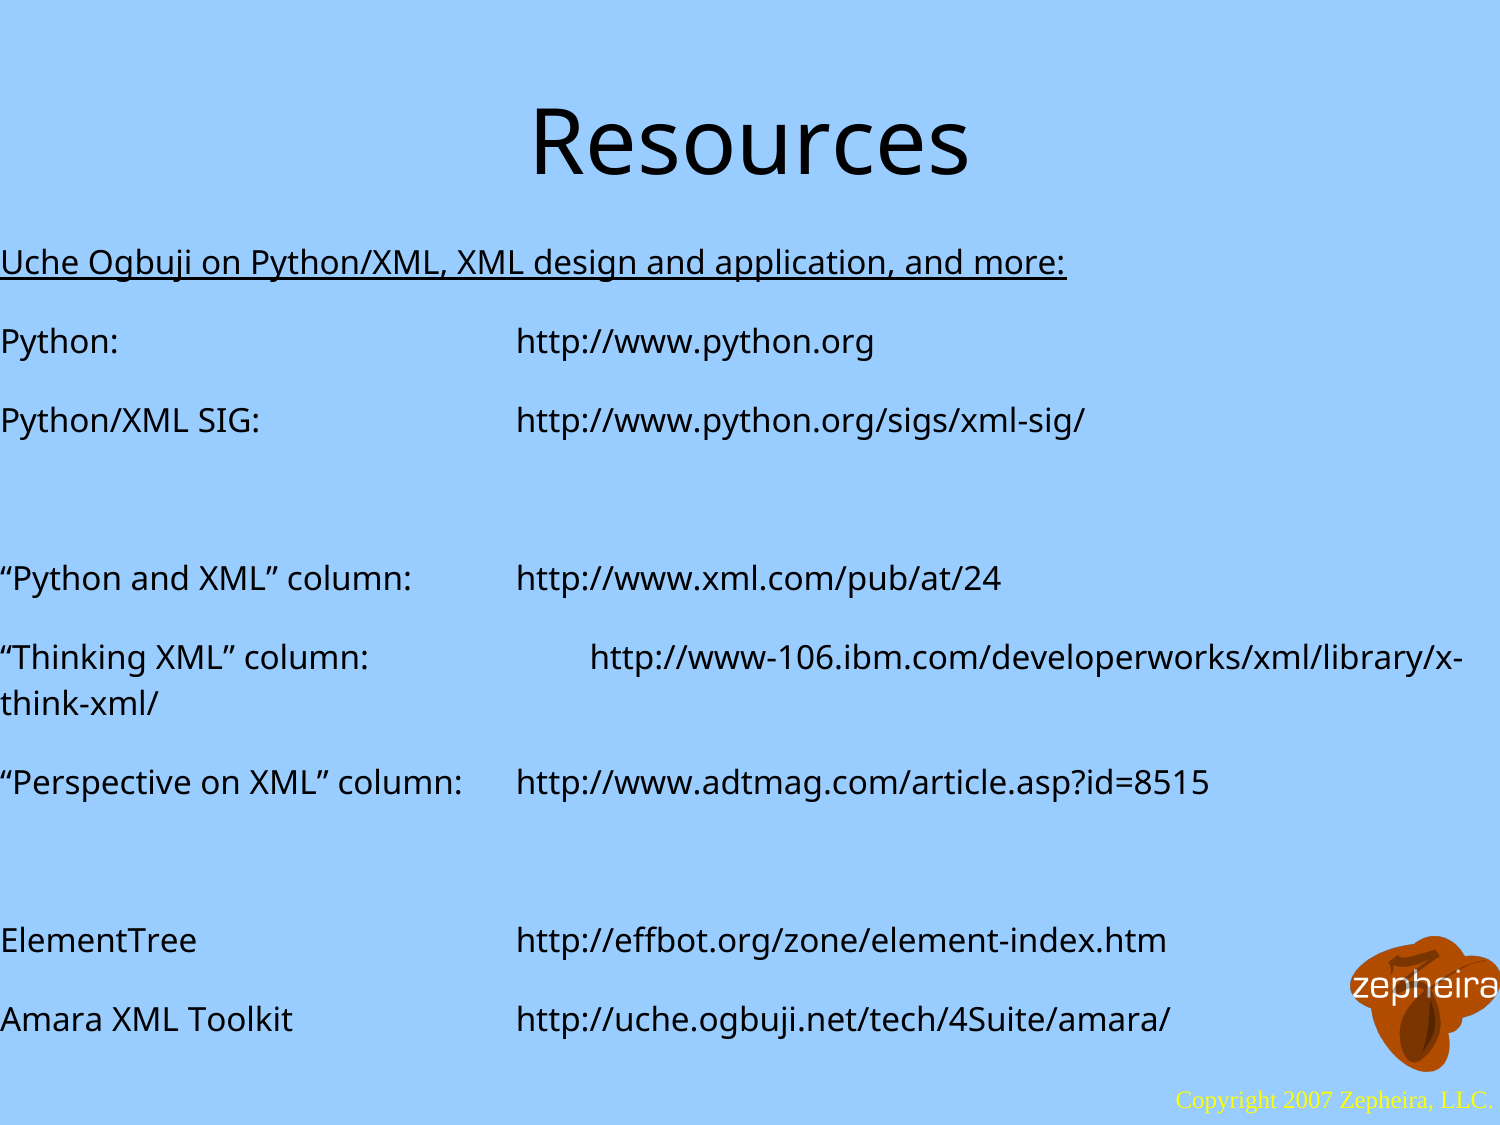

# Resources
Uche Ogbuji on Python/XML, XML design and application, and more:
Python:						http://www.python.org
Python/XML SIG:				http://www.python.org/sigs/xml-sig/
“Python and XML” column:		http://www.xml.com/pub/at/24
“Thinking XML” column: 			http://www-106.ibm.com/developerworks/xml/library/x-think-xml/
“Perspective on XML” column:	http://www.adtmag.com/article.asp?id=8515
ElementTree					http://effbot.org/zone/element-index.htm
Amara XML Toolkit				http://uche.ogbuji.net/tech/4Suite/amara/